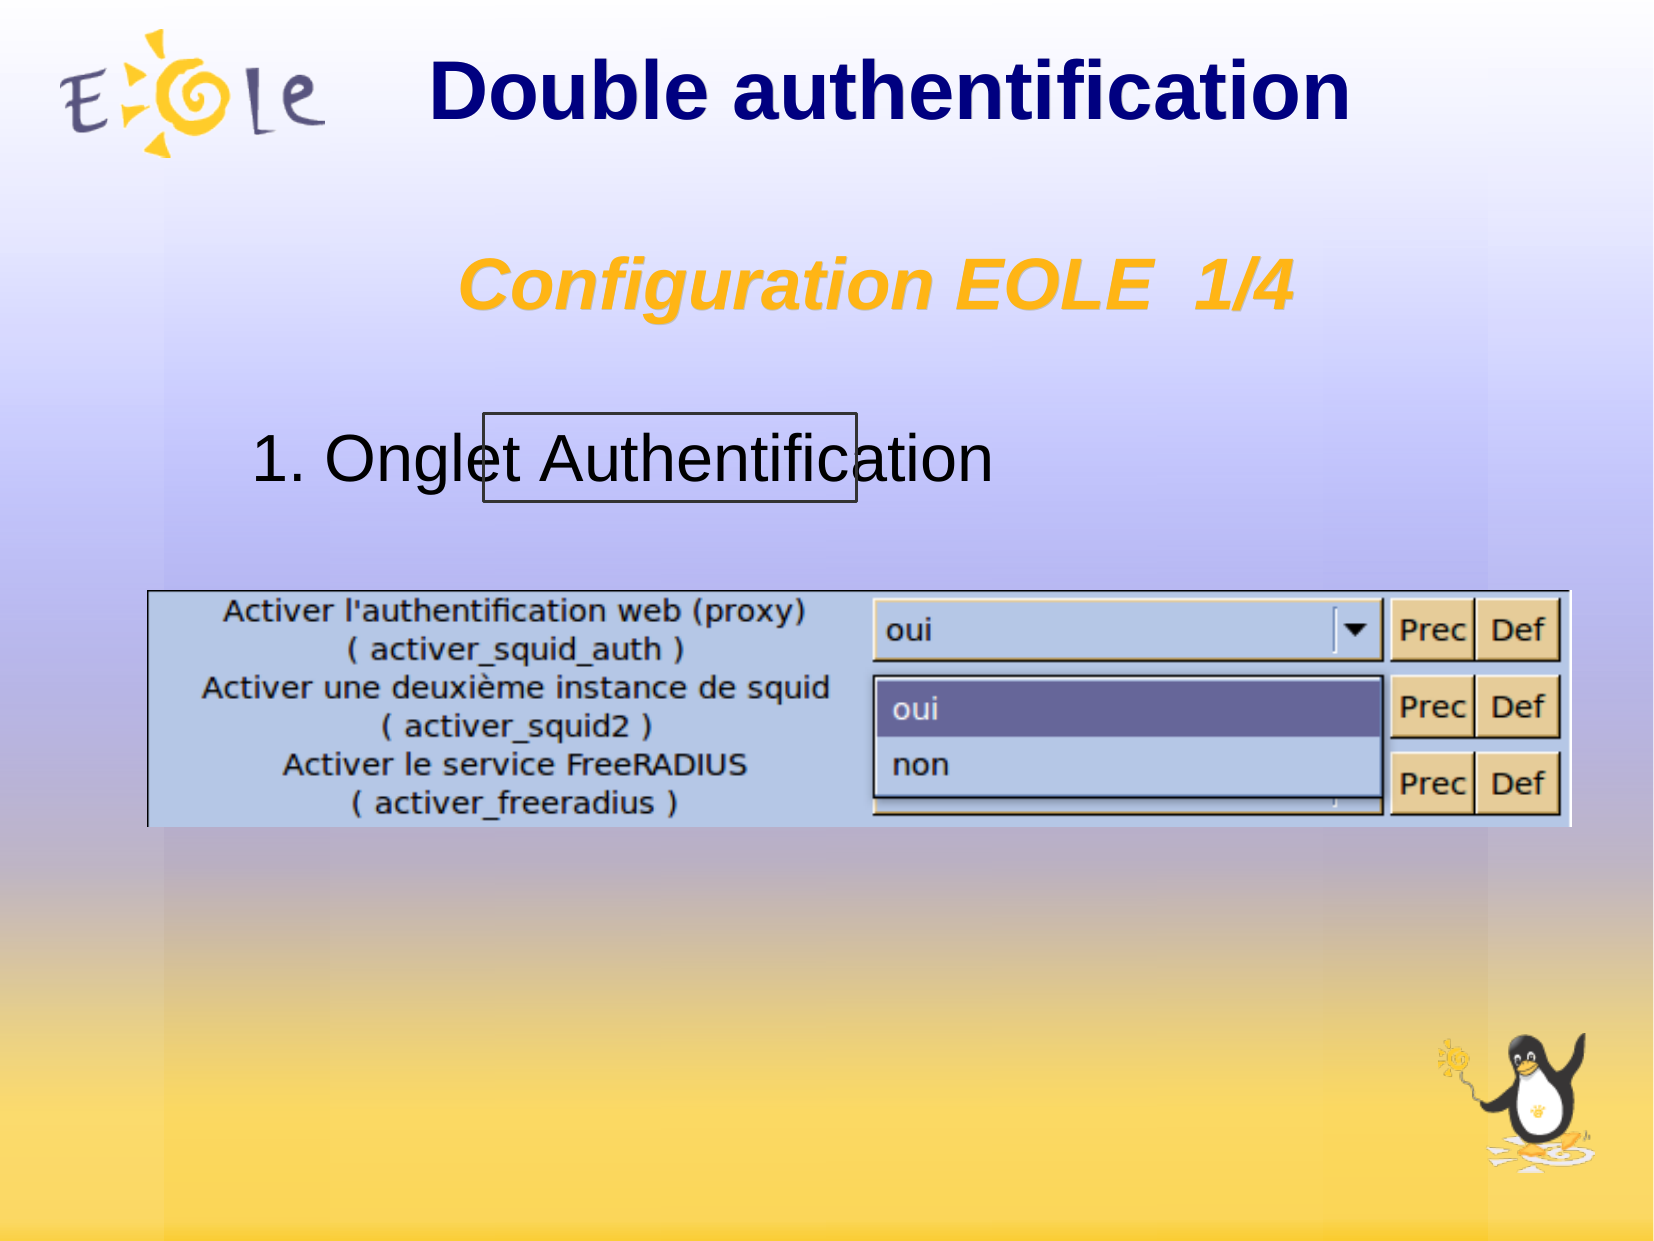

Double authentification
Configuration EOLE 1/4
1. Onglet Authentification